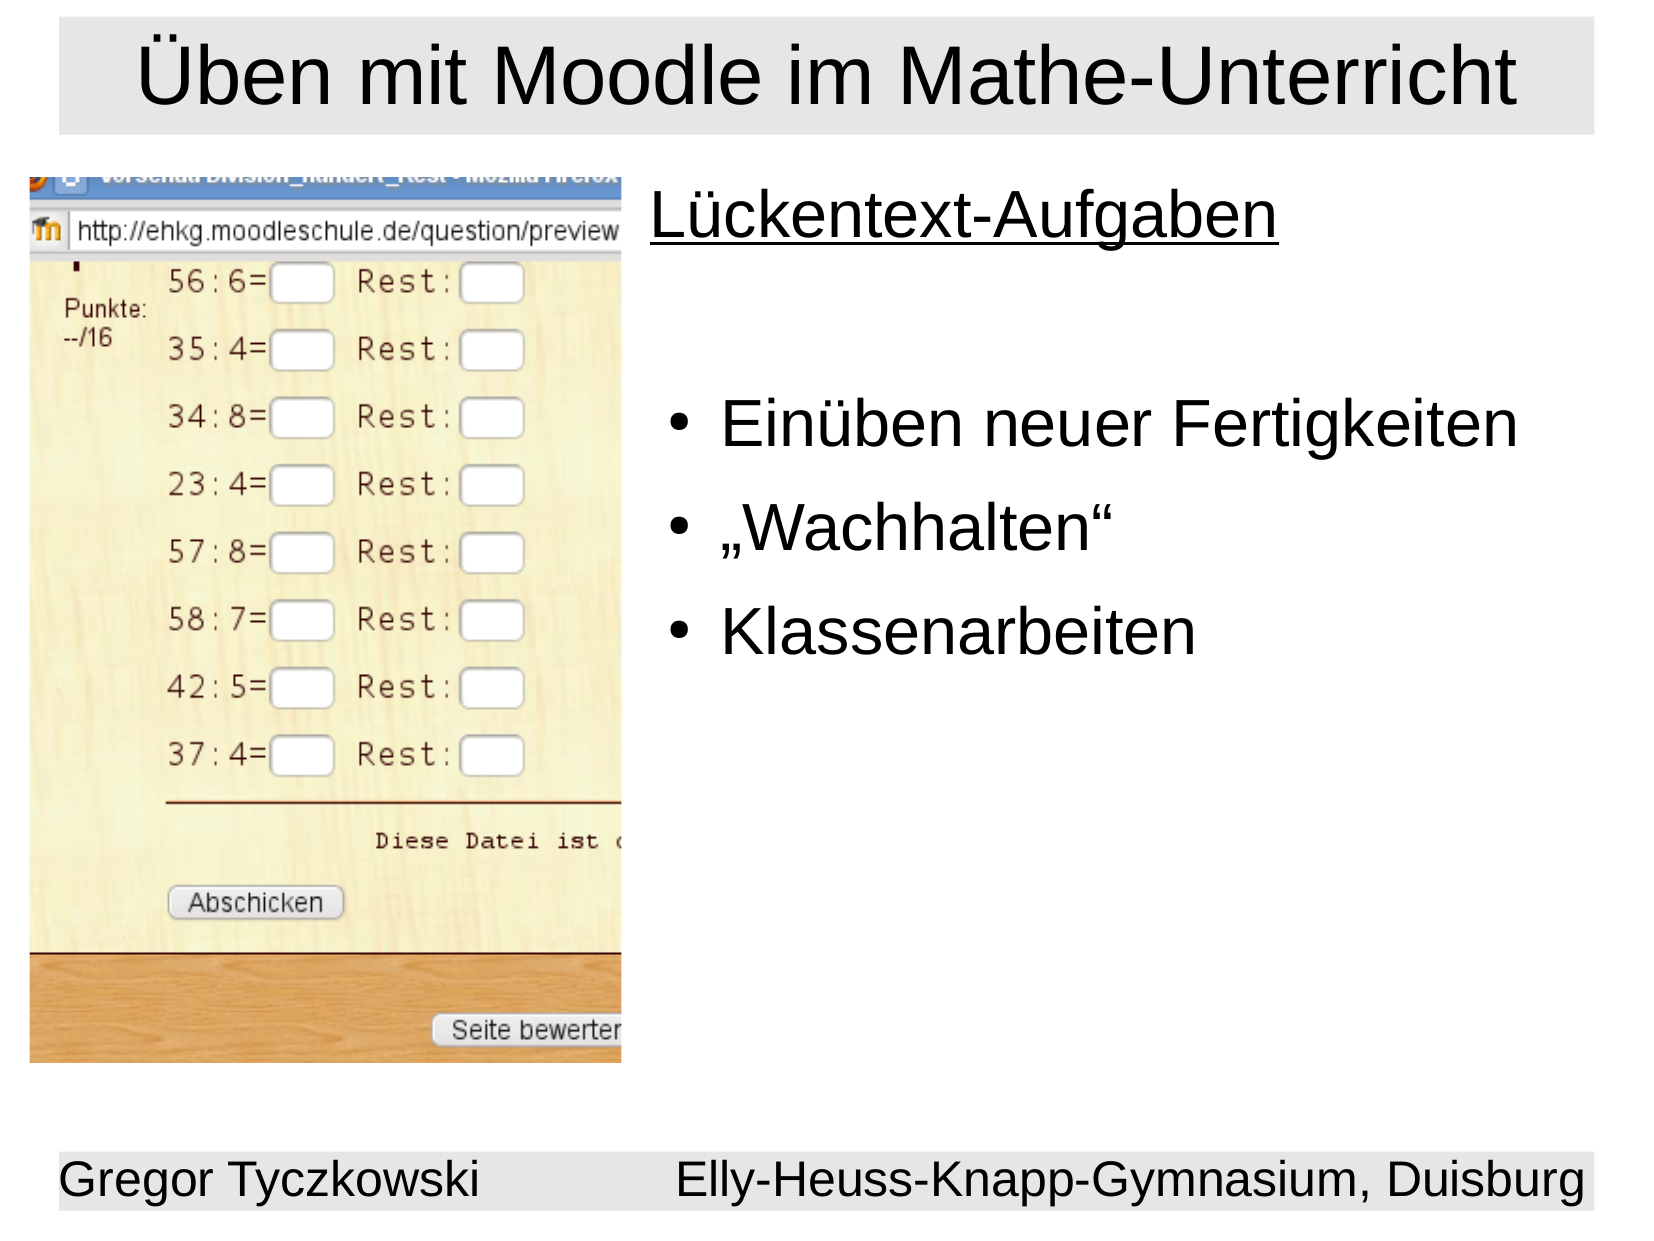

Üben mit Moodle im Mathe-Unterricht
# Lückentext-Aufgaben
Einüben neuer Fertigkeiten
„Wachhalten“
Klassenarbeiten
Gregor Tyczkowski Elly-Heuss-Knapp-Gymnasium, Duisburg